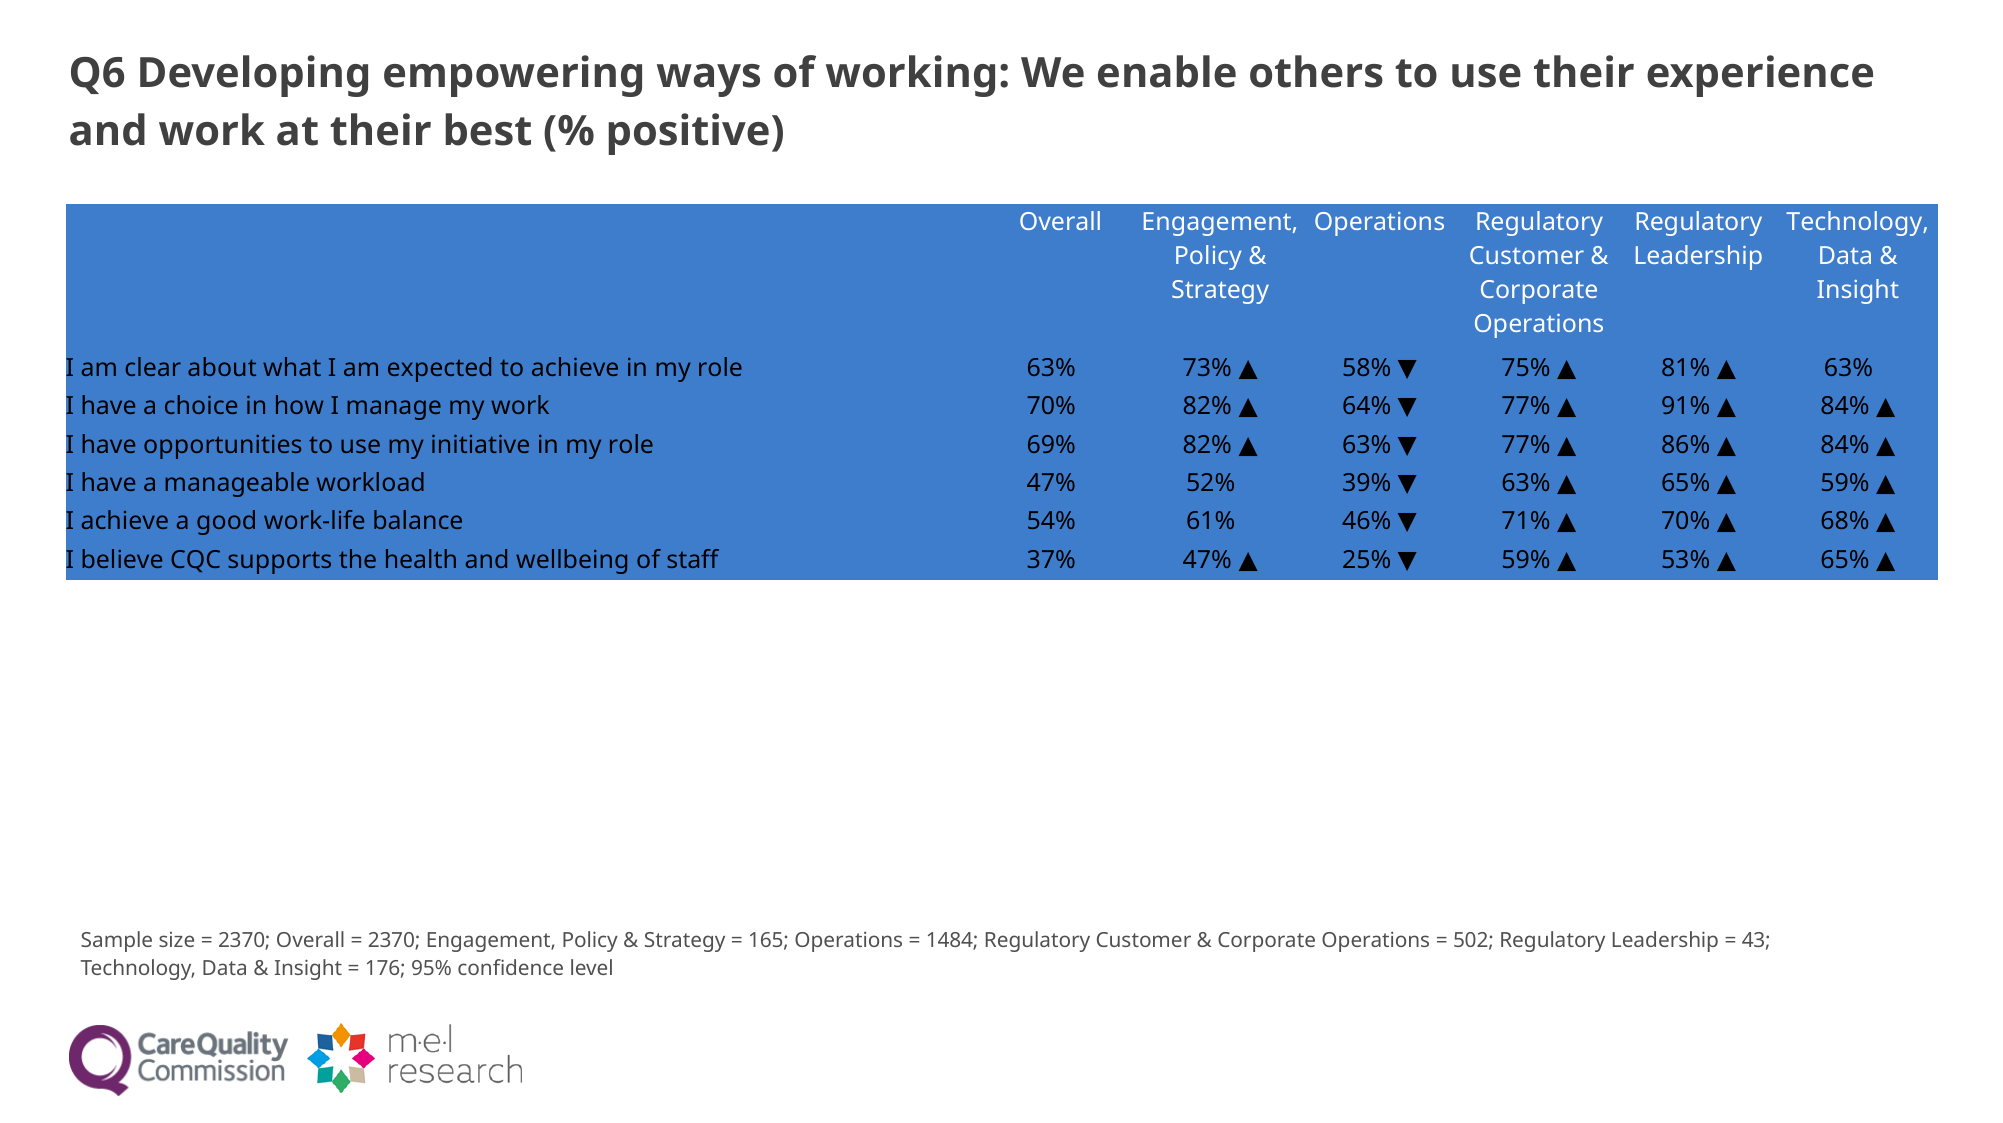

# Q6 Developing empowering ways of working: We enable others to use their experience and work at their best (% positive)
| | Overall | Engagement, Policy & Strategy | Operations | Regulatory Customer & Corporate Operations | Regulatory Leadership | Technology, Data & Insight |
| --- | --- | --- | --- | --- | --- | --- |
| I am clear about what I am expected to achieve in my role | 63% | 73% ▲ | 58% ▼ | 75% ▲ | 81% ▲ | 63% |
| I have a choice in how I manage my work | 70% | 82% ▲ | 64% ▼ | 77% ▲ | 91% ▲ | 84% ▲ |
| I have opportunities to use my initiative in my role | 69% | 82% ▲ | 63% ▼ | 77% ▲ | 86% ▲ | 84% ▲ |
| I have a manageable workload | 47% | 52% | 39% ▼ | 63% ▲ | 65% ▲ | 59% ▲ |
| I achieve a good work-life balance | 54% | 61% | 46% ▼ | 71% ▲ | 70% ▲ | 68% ▲ |
| I believe CQC supports the health and wellbeing of staff | 37% | 47% ▲ | 25% ▼ | 59% ▲ | 53% ▲ | 65% ▲ |
Sample size = 2370; Overall = 2370; Engagement, Policy & Strategy = 165; Operations = 1484; Regulatory Customer & Corporate Operations = 502; Regulatory Leadership = 43;
Technology, Data & Insight = 176; 95% confidence level